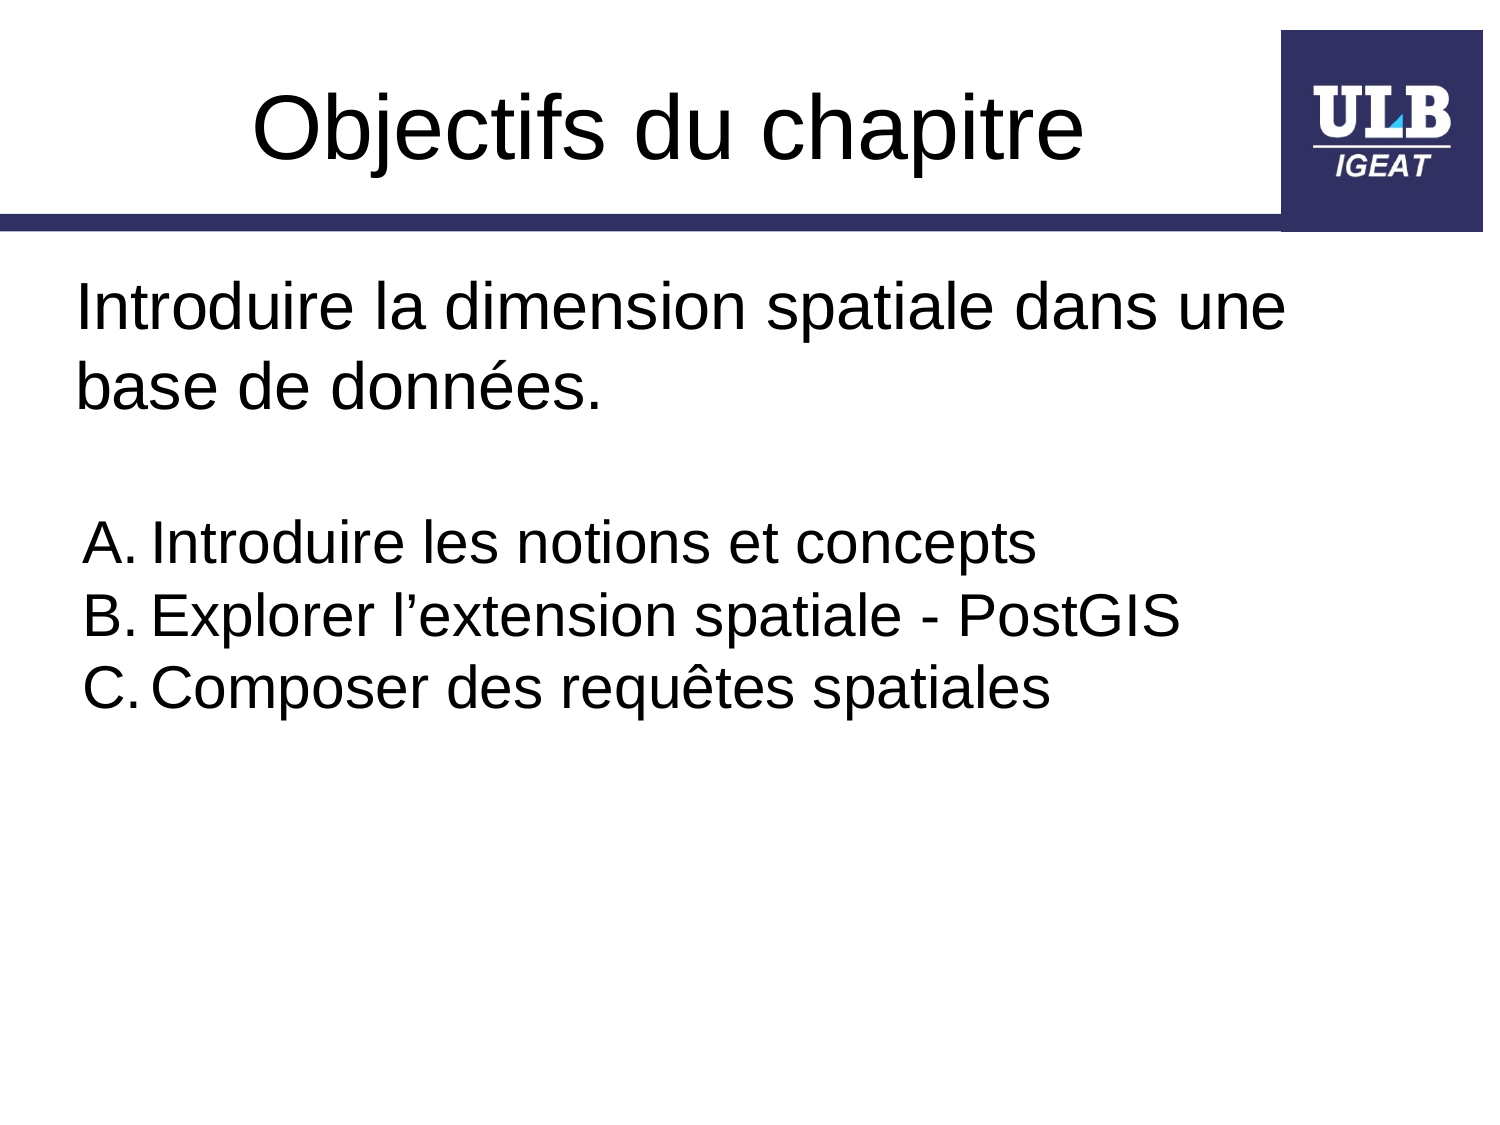

Objectifs du chapitre
Introduire la dimension spatiale dans une base de données.
Introduire les notions et concepts
Explorer l’extension spatiale - PostGIS
Composer des requêtes spatiales